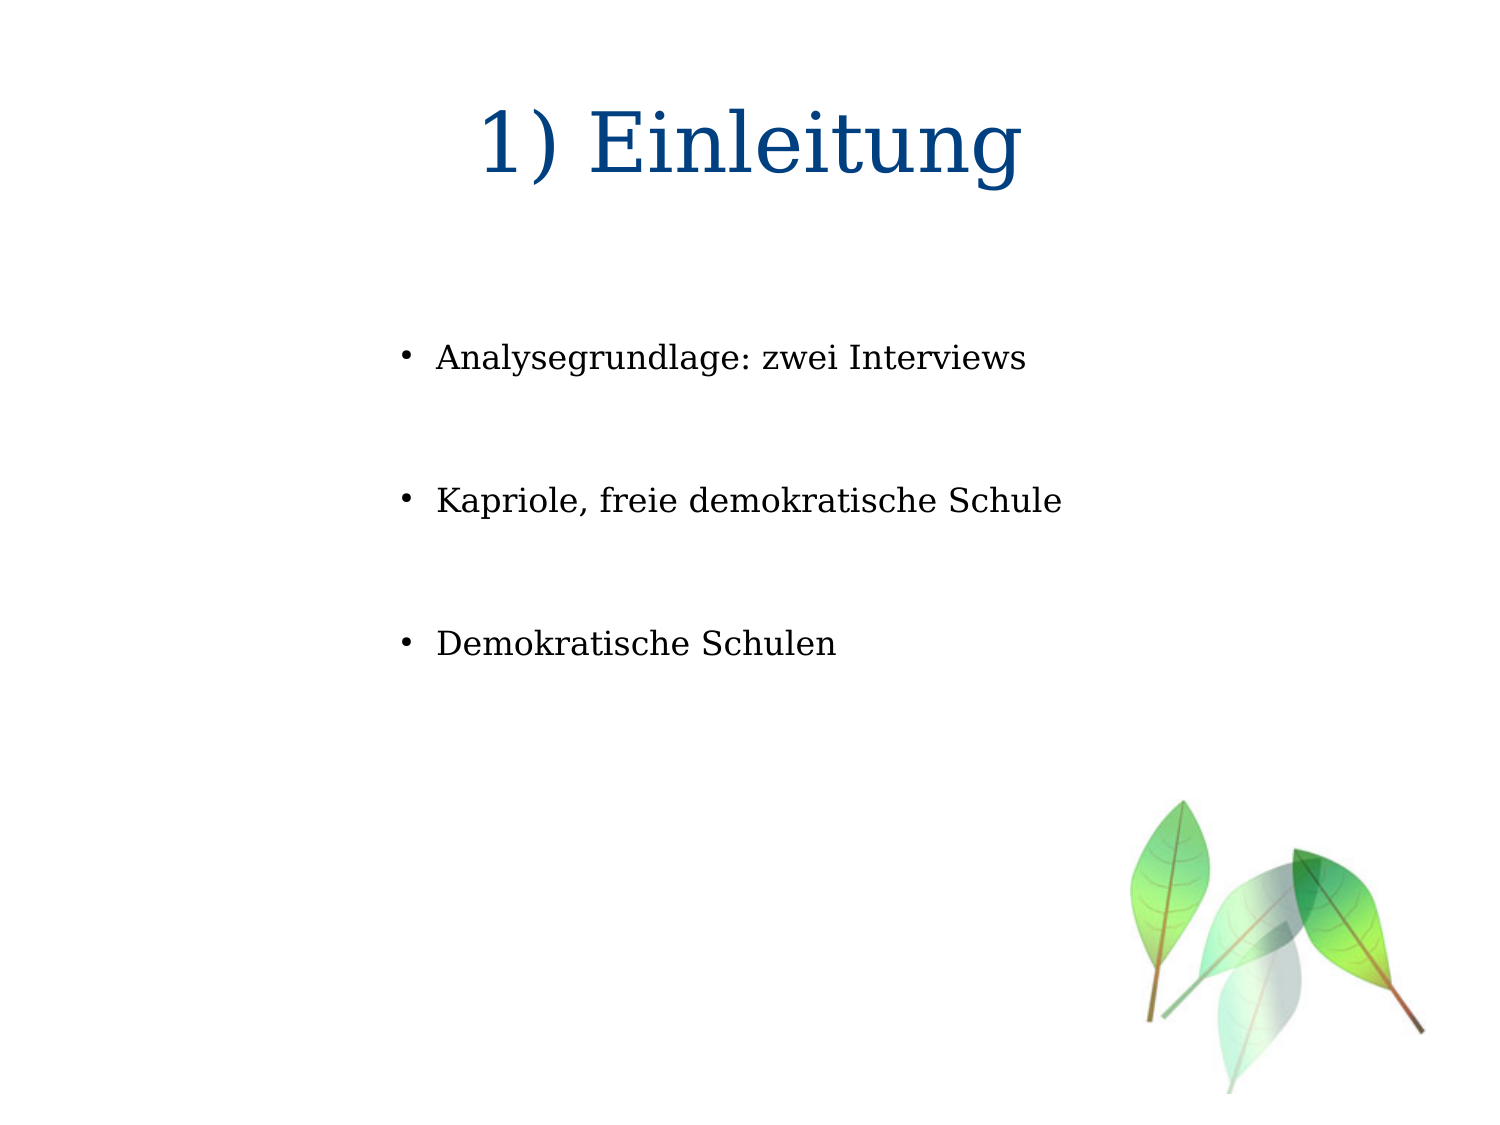

# 1) Einleitung
Analysegrundlage: zwei Interviews
Kapriole, freie demokratische Schule
Demokratische Schulen